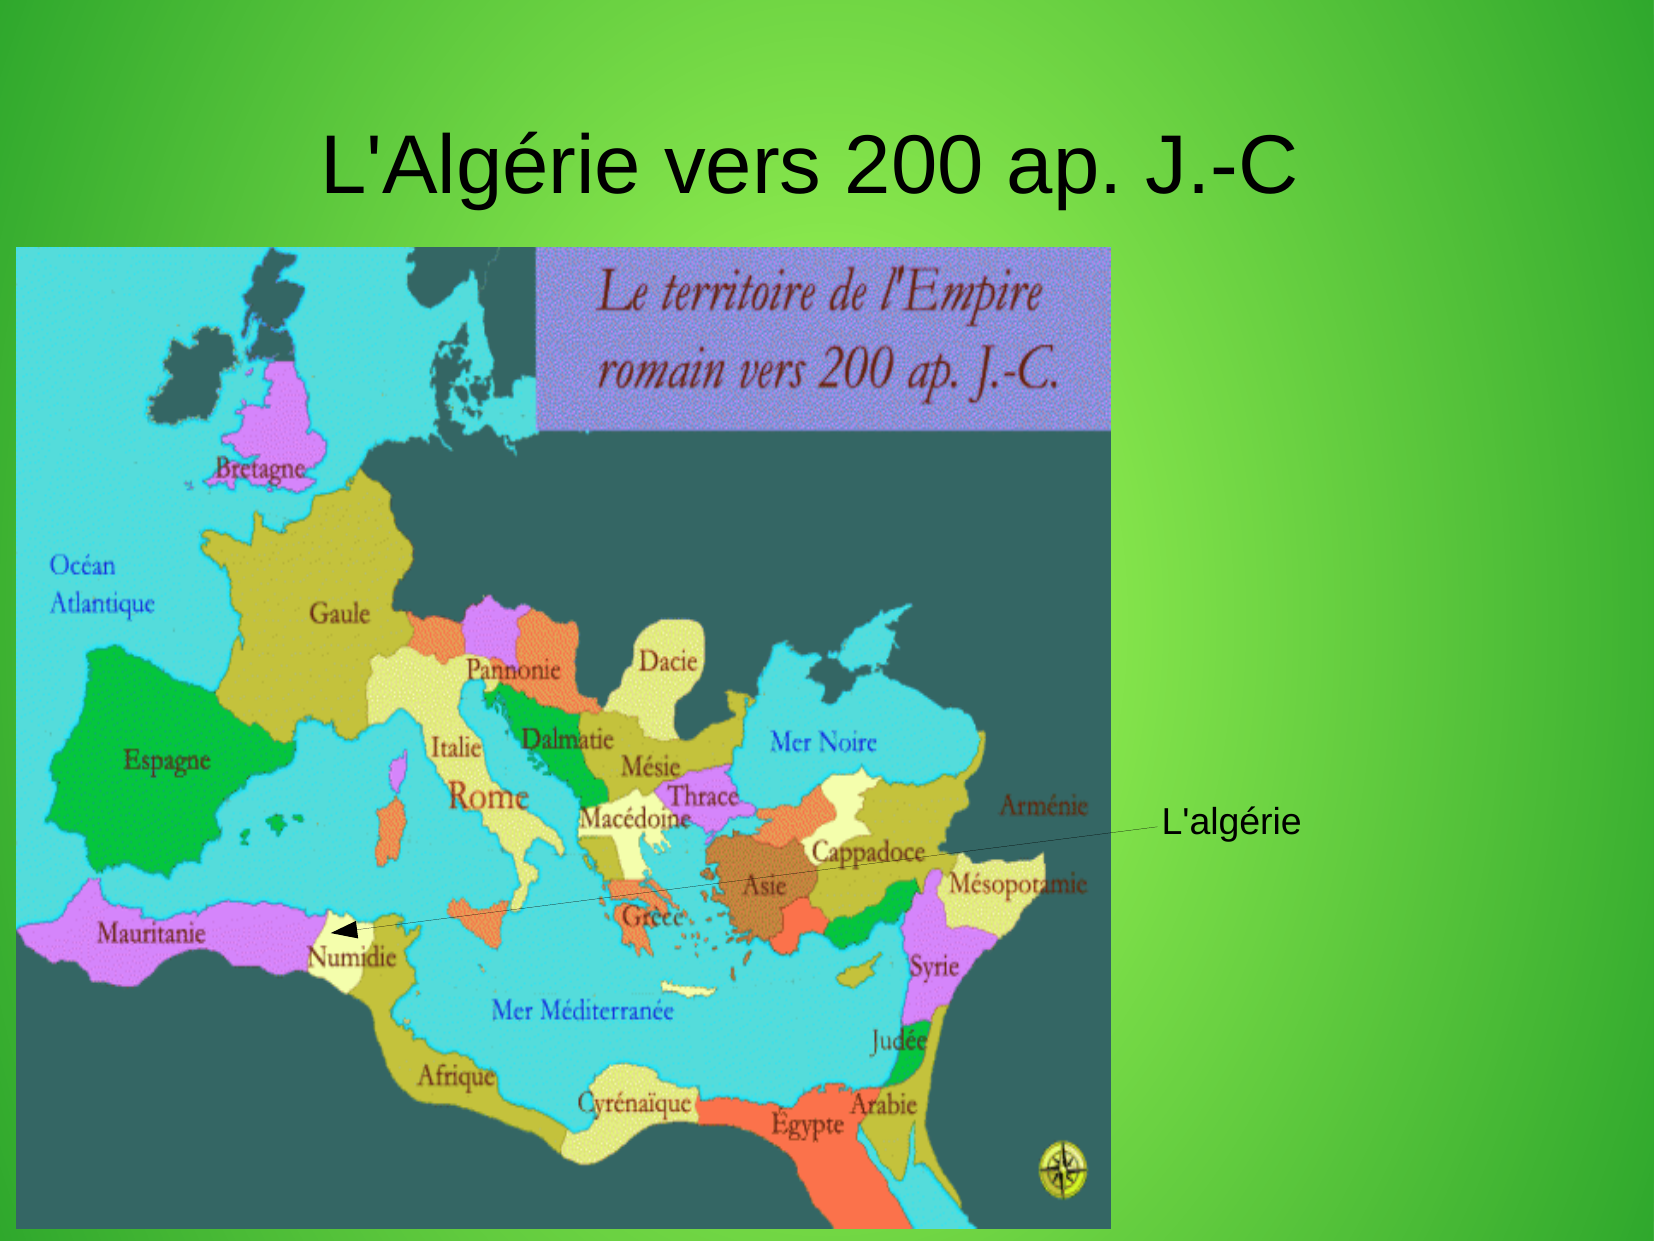

# L'Algérie vers 200 ap. J.-C
L'algérie